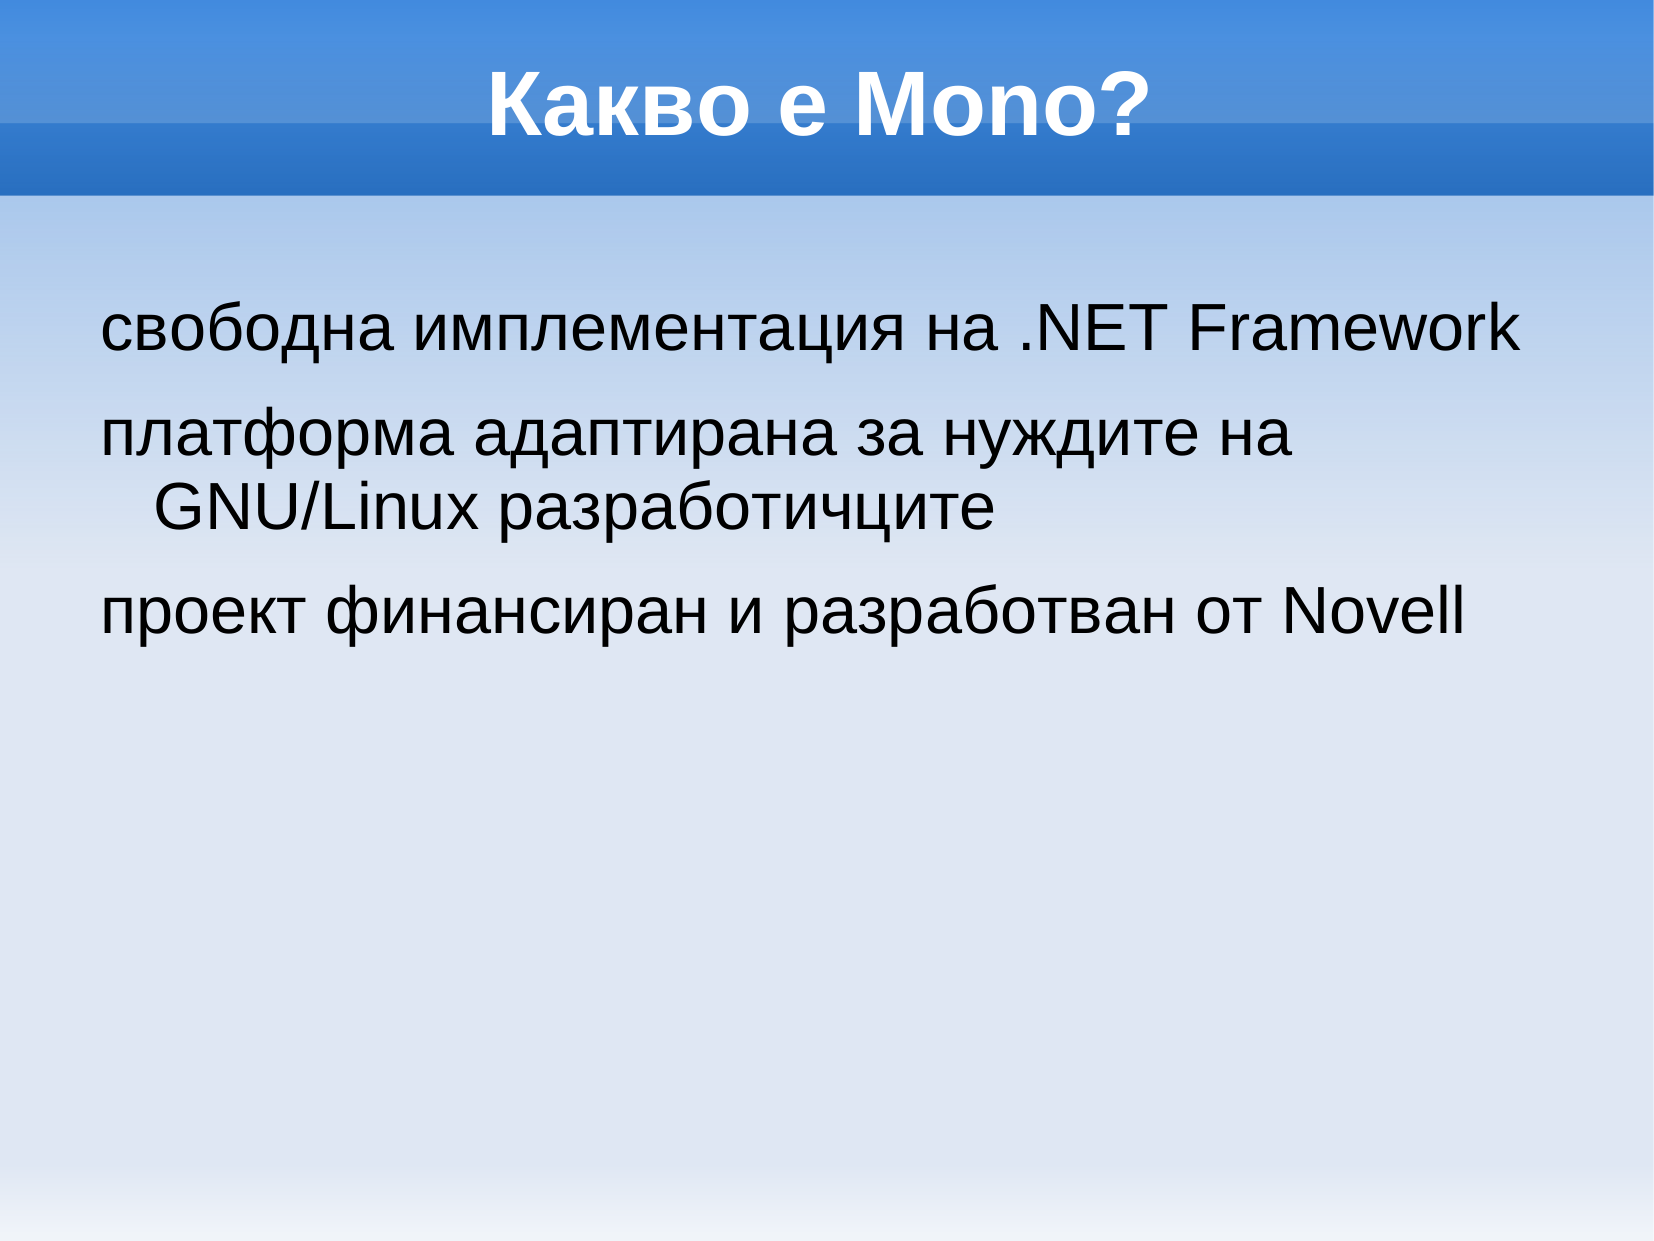

# Какво е Mono?
свободна имплементация на .NET Framework
платформа адаптирана за нуждите на GNU/Linux разработичците
проект финансиран и разработван от Novell